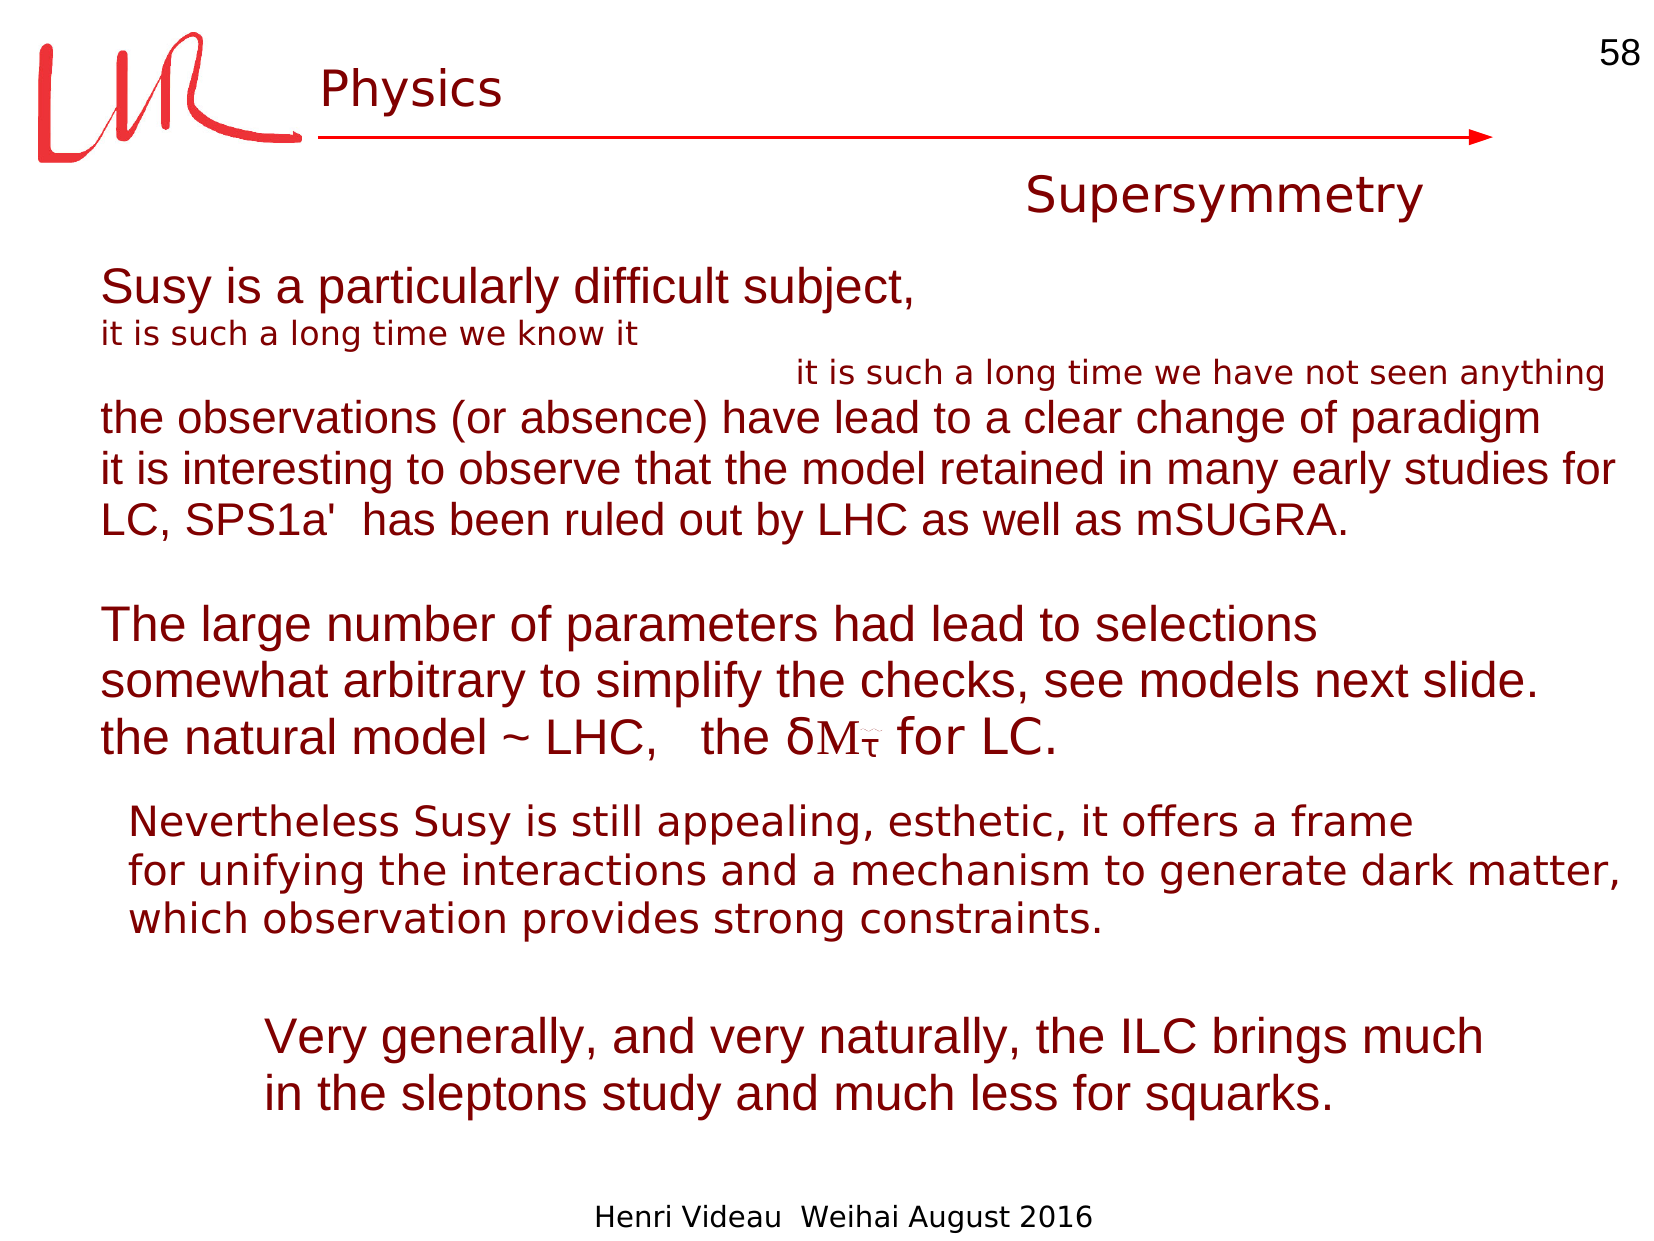

Supersymmetry
Susy is a particularly difficult subject,
it is such a long time we know it
it is such a long time we have not seen anything
the observations (or absence) have lead to a clear change of paradigm
it is interesting to observe that the model retained in many early studies for
LC, SPS1a' has been ruled out by LHC as well as mSUGRA.
The large number of parameters had lead to selections
somewhat arbitrary to simplify the checks, see models next slide.
the natural model ~ LHC, the δMτ for LC.
Nevertheless Susy is still appealing, esthetic, it offers a frame
for unifying the interactions and a mechanism to generate dark matter,
which observation provides strong constraints.
Very generally, and very naturally, the ILC brings much
in the sleptons study and much less for squarks.